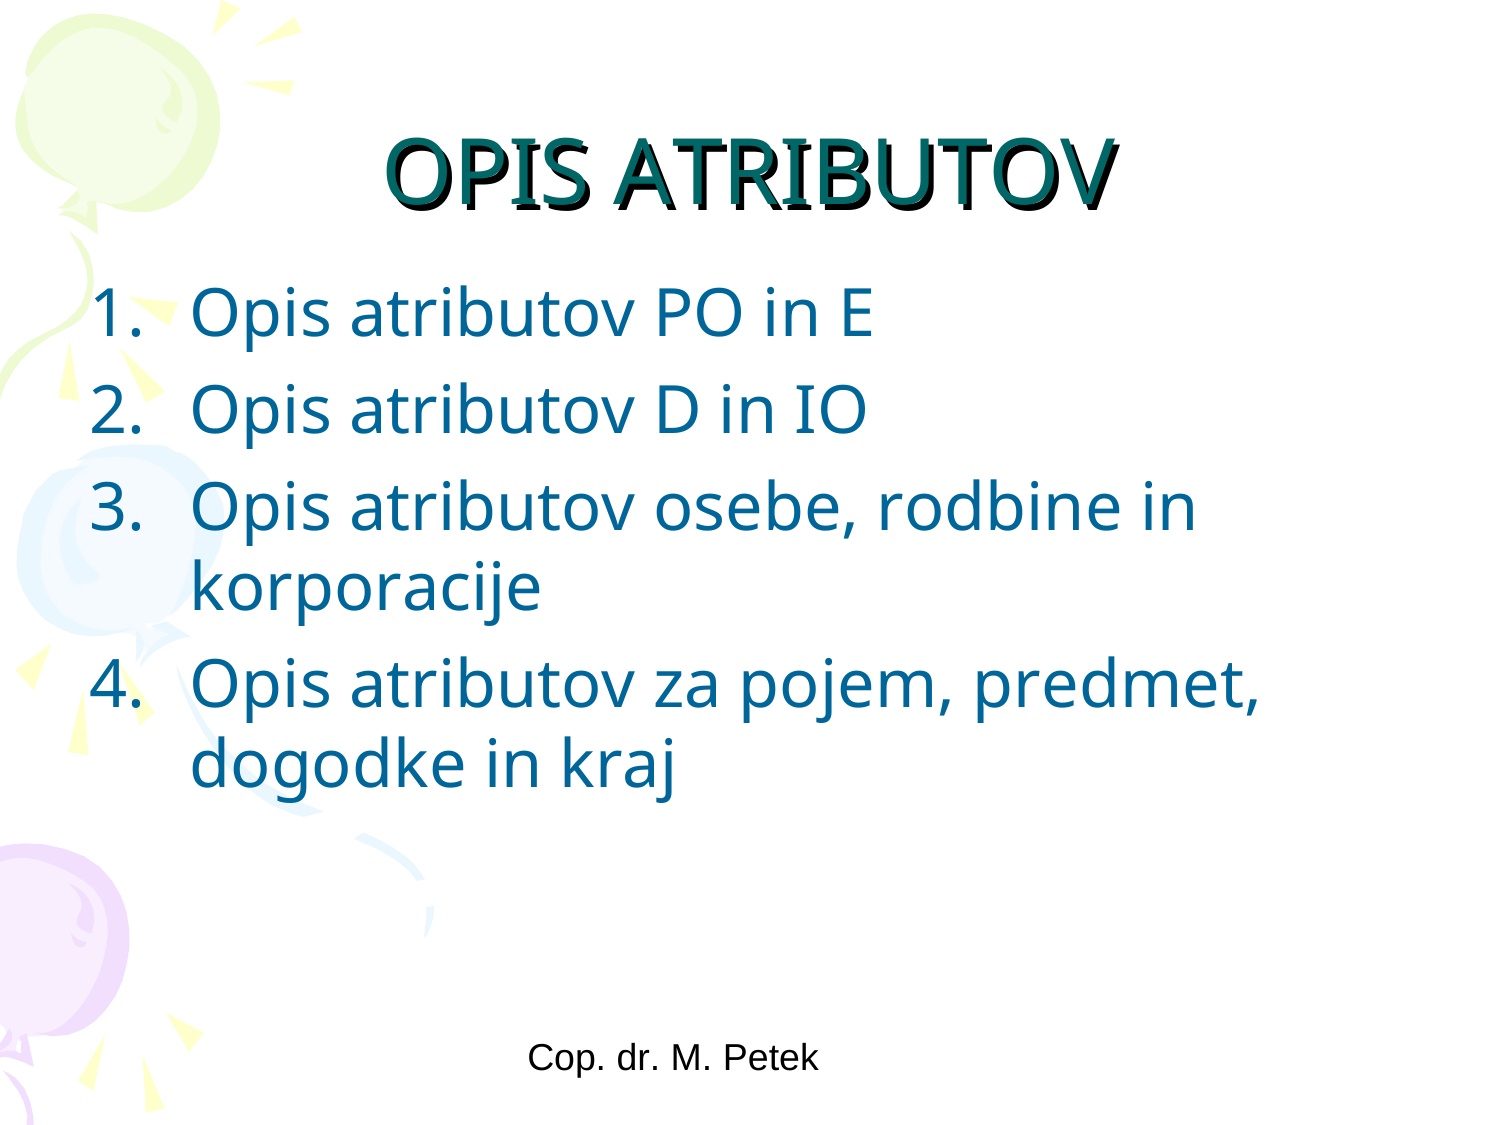

# OPIS ATRIBUTOV
Opis atributov PO in E
Opis atributov D in IO
Opis atributov osebe, rodbine in korporacije
Opis atributov za pojem, predmet, dogodke in kraj
Cop. dr. M. Petek